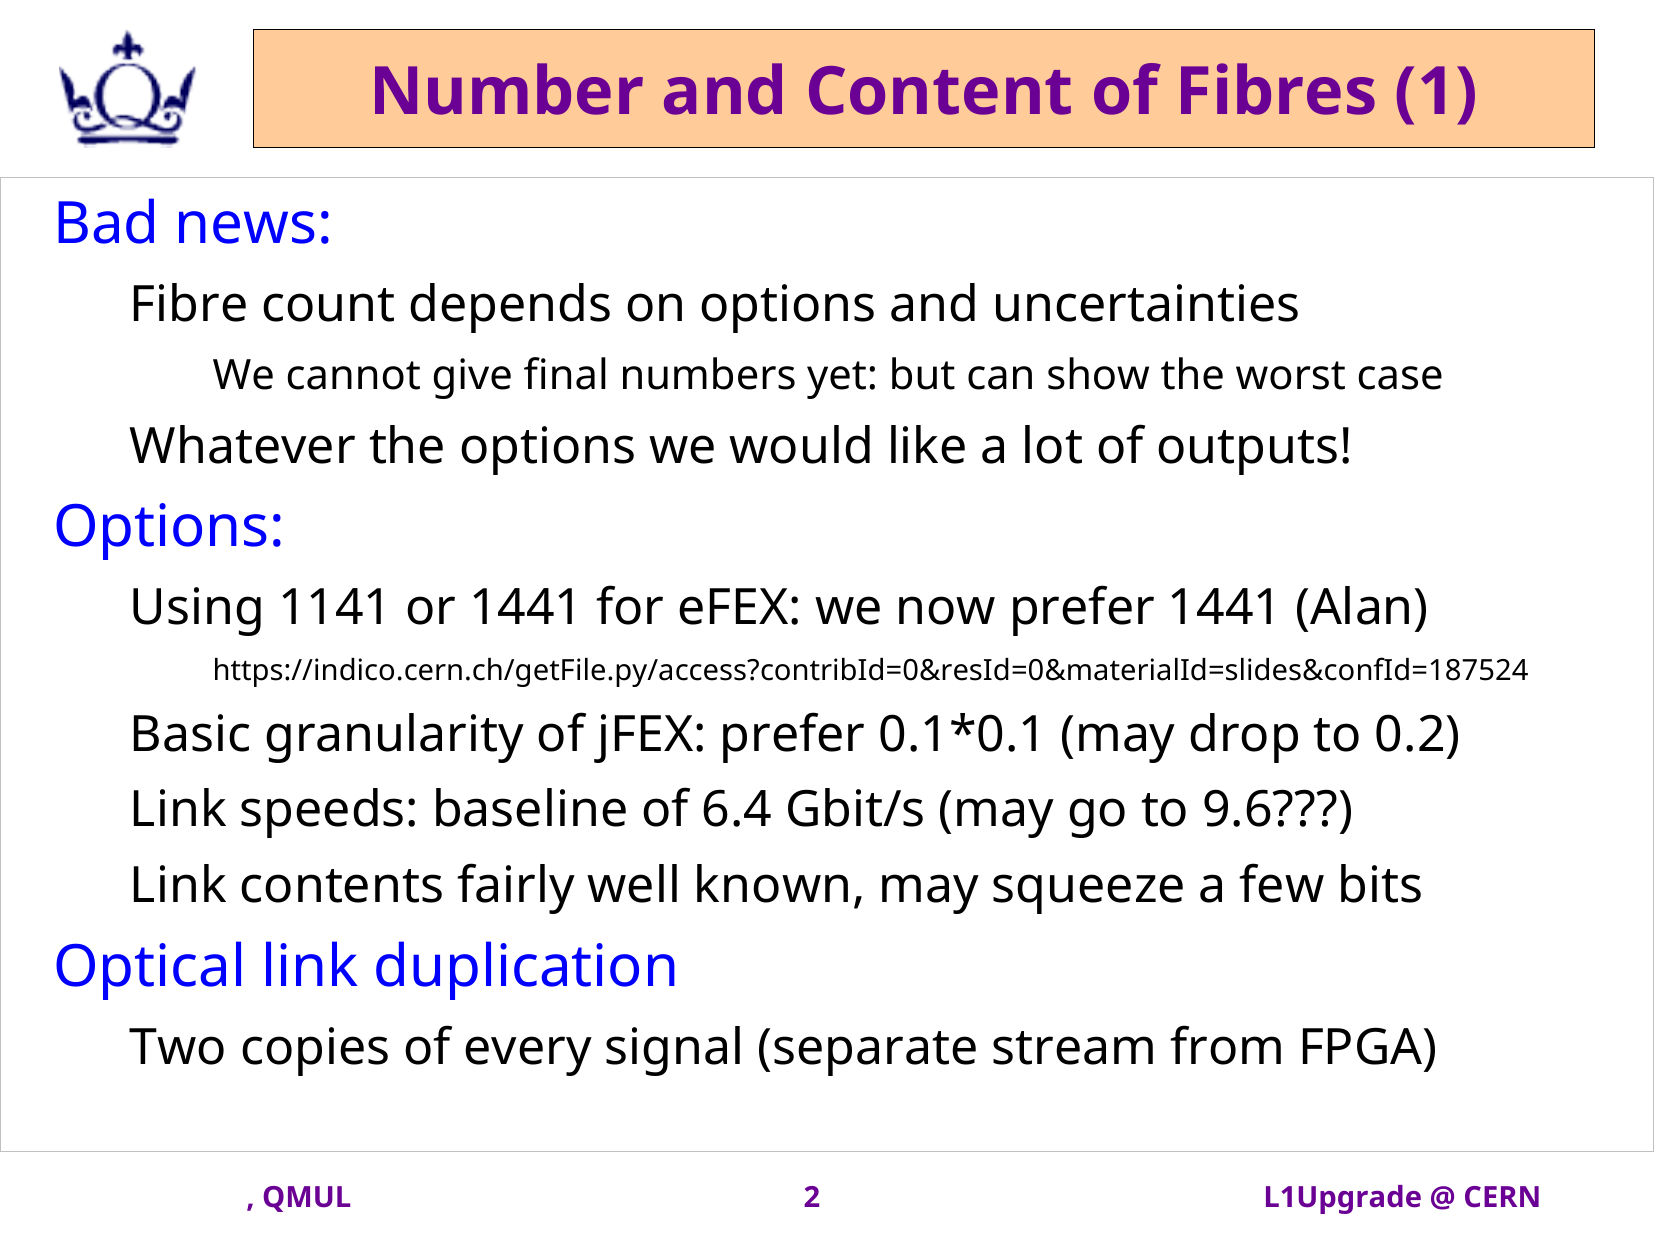

# Number and Content of Fibres (1)
Bad news:
Fibre count depends on options and uncertainties
We cannot give final numbers yet: but can show the worst case
Whatever the options we would like a lot of outputs!
Options:
Using 1141 or 1441 for eFEX: we now prefer 1441 (Alan)
https://indico.cern.ch/getFile.py/access?contribId=0&resId=0&materialId=slides&confId=187524
Basic granularity of jFEX: prefer 0.1*0.1 (may drop to 0.2)
Link speeds: baseline of 6.4 Gbit/s (may go to 9.6???)
Link contents fairly well known, may squeeze a few bits
Optical link duplication
Two copies of every signal (separate stream from FPGA)